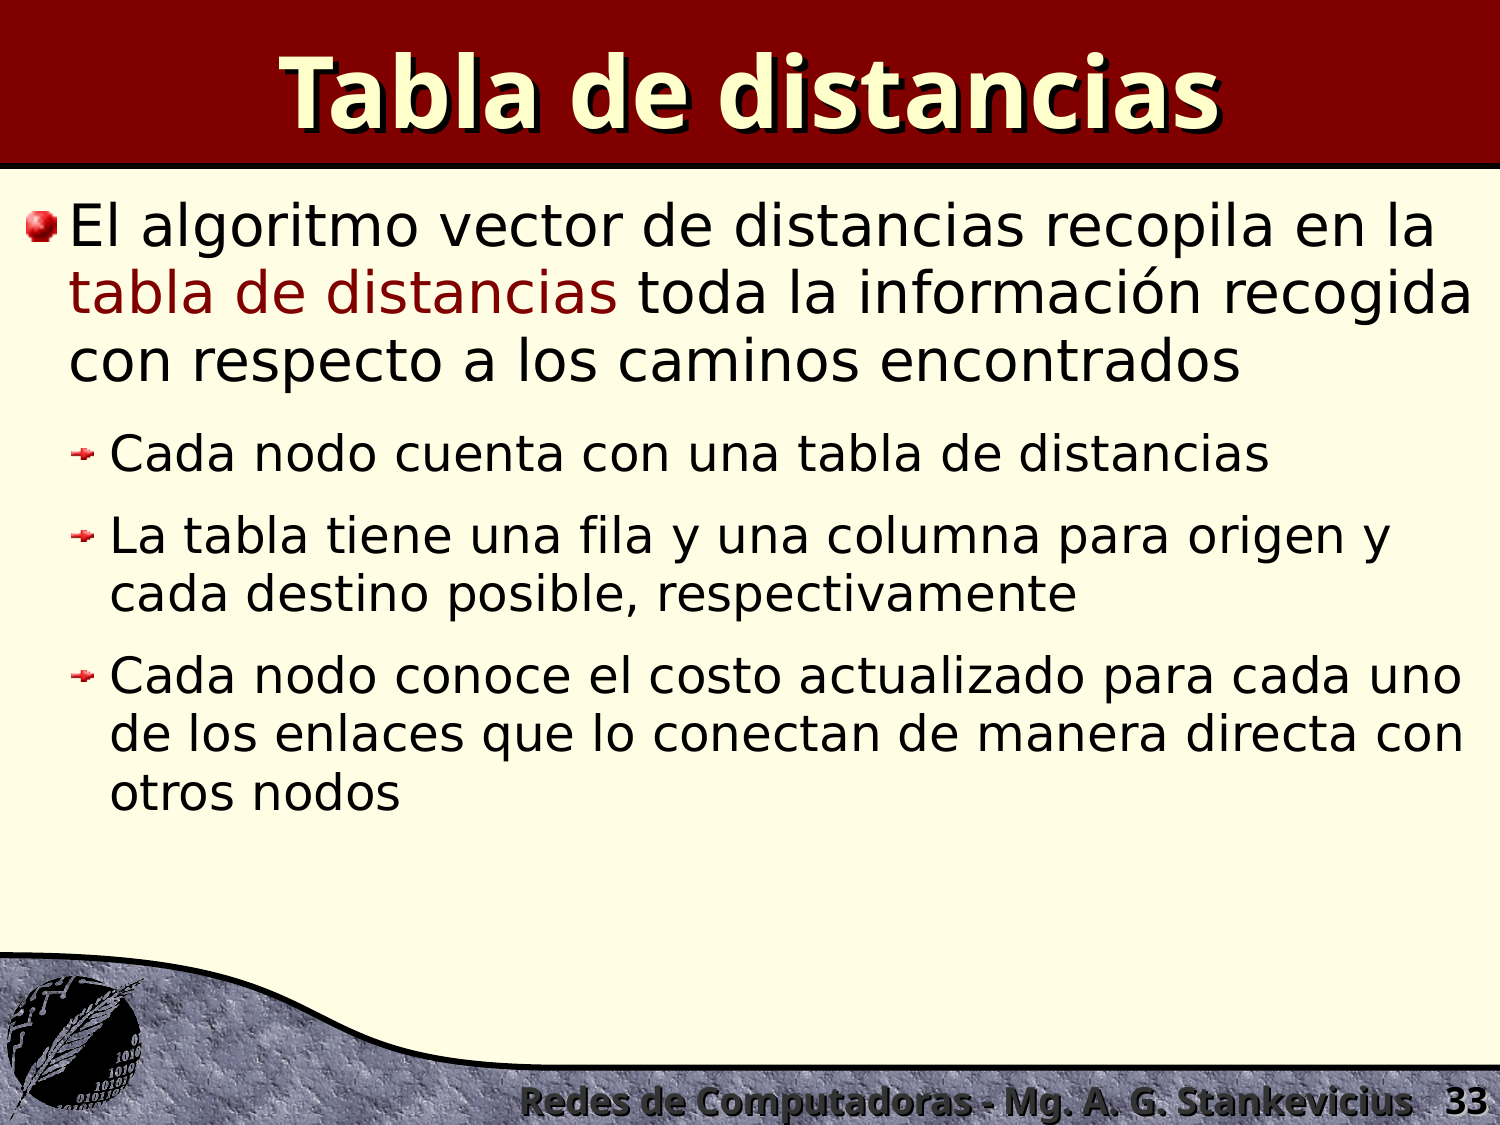

# Tabla de distancias
El algoritmo vector de distancias recopila en la tabla de distancias toda la información recogida con respecto a los caminos encontrados
Cada nodo cuenta con una tabla de distancias
La tabla tiene una fila y una columna para origen y cada destino posible, respectivamente
Cada nodo conoce el costo actualizado para cada uno de los enlaces que lo conectan de manera directa con otros nodos
33